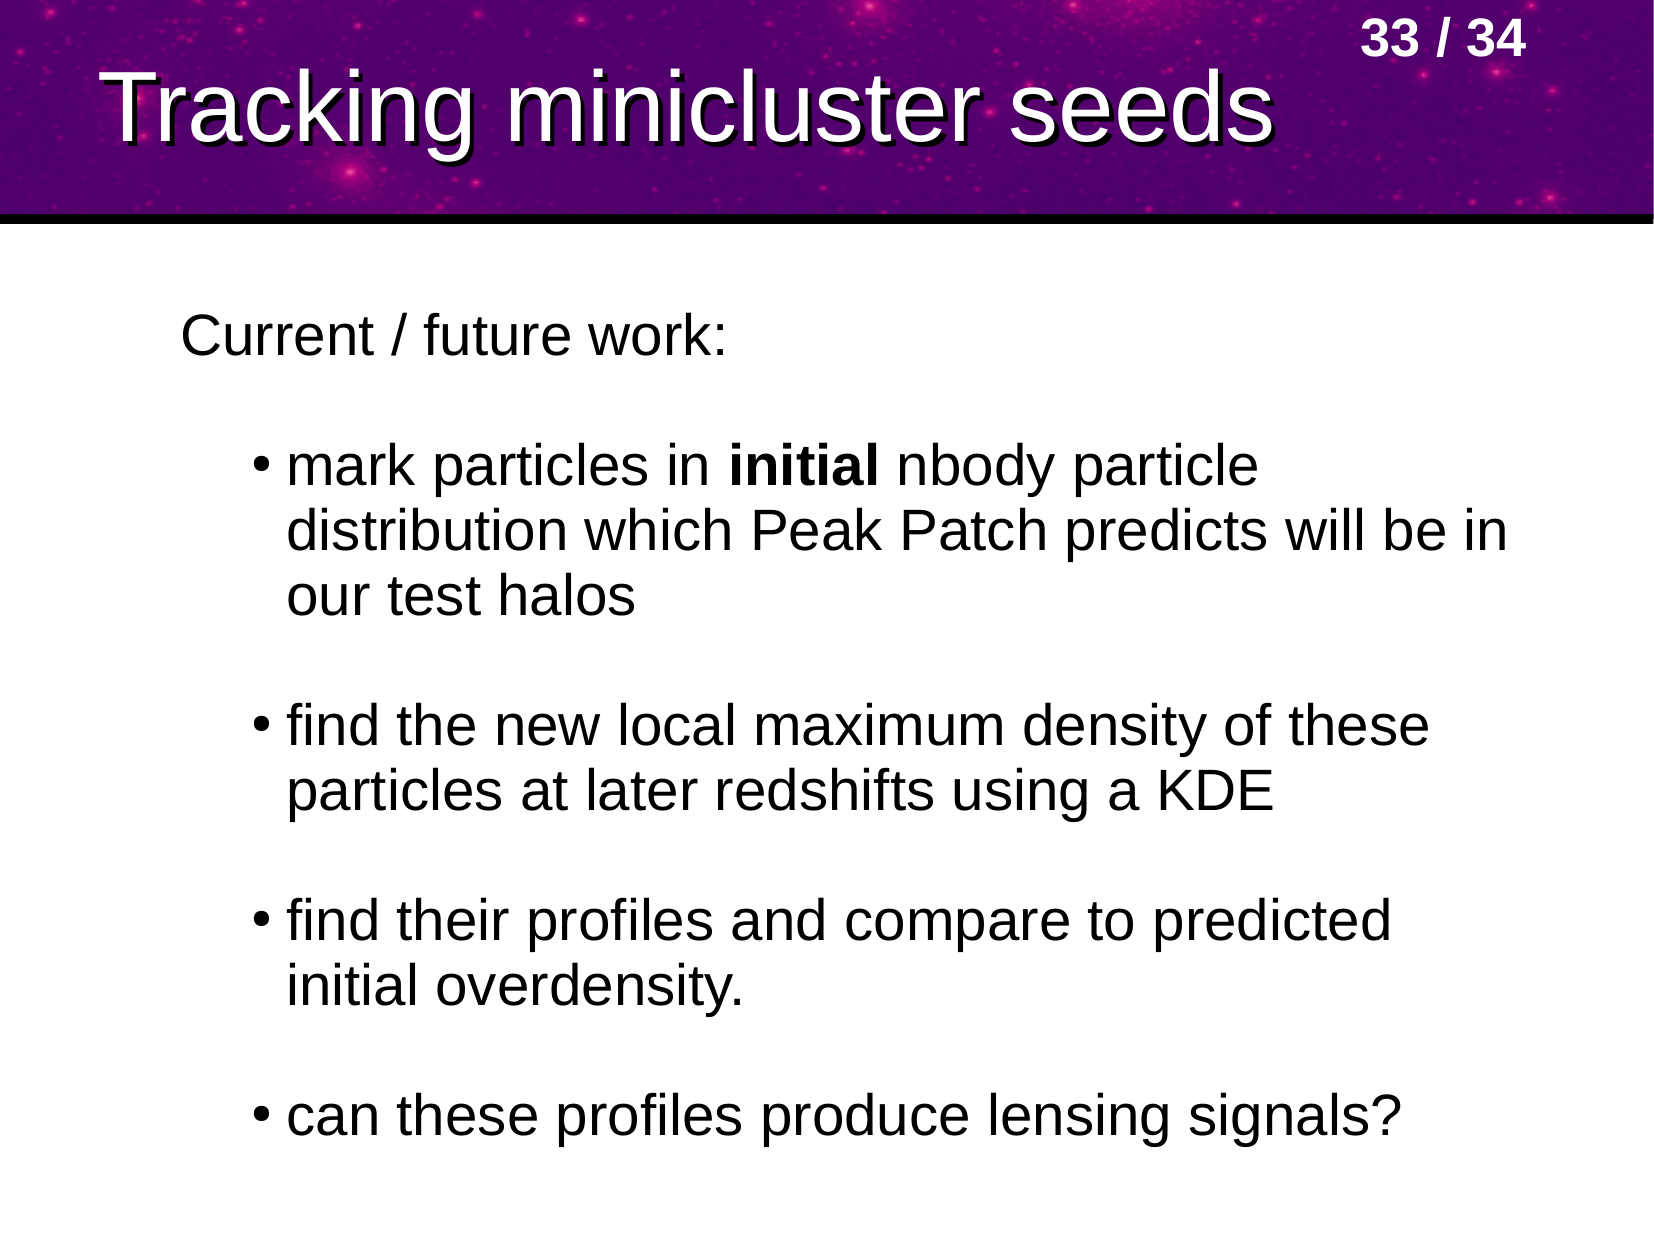

Tracking minicluster seeds
Current / future work:
mark particles in initial nbody particle distribution which Peak Patch predicts will be in our test halos
find the new local maximum density of these particles at later redshifts using a KDE
find their profiles and compare to predicted initial overdensity.
can these profiles produce lensing signals?